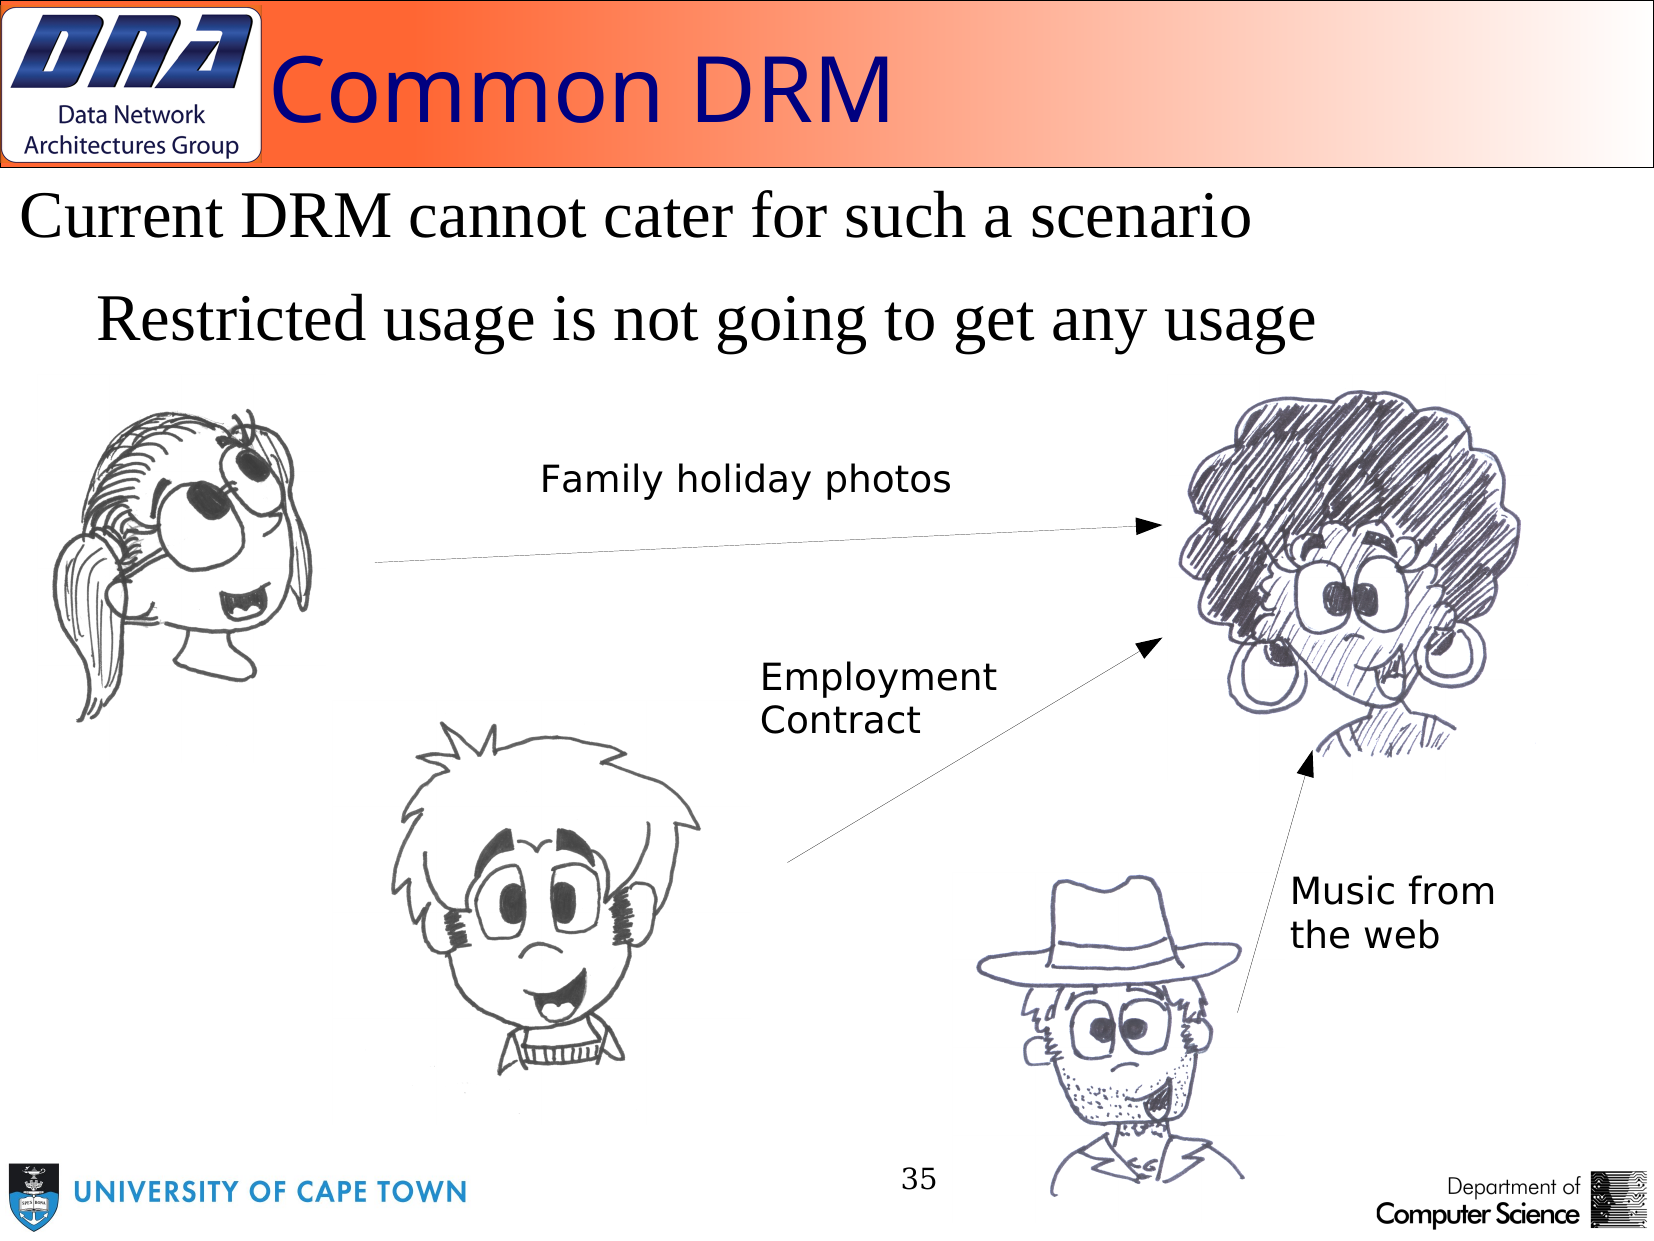

Common DRM
# Current DRM cannot cater for such a scenario
Restricted usage is not going to get any usage
Family holiday photos
Employment
Contract
Music from
the web
35